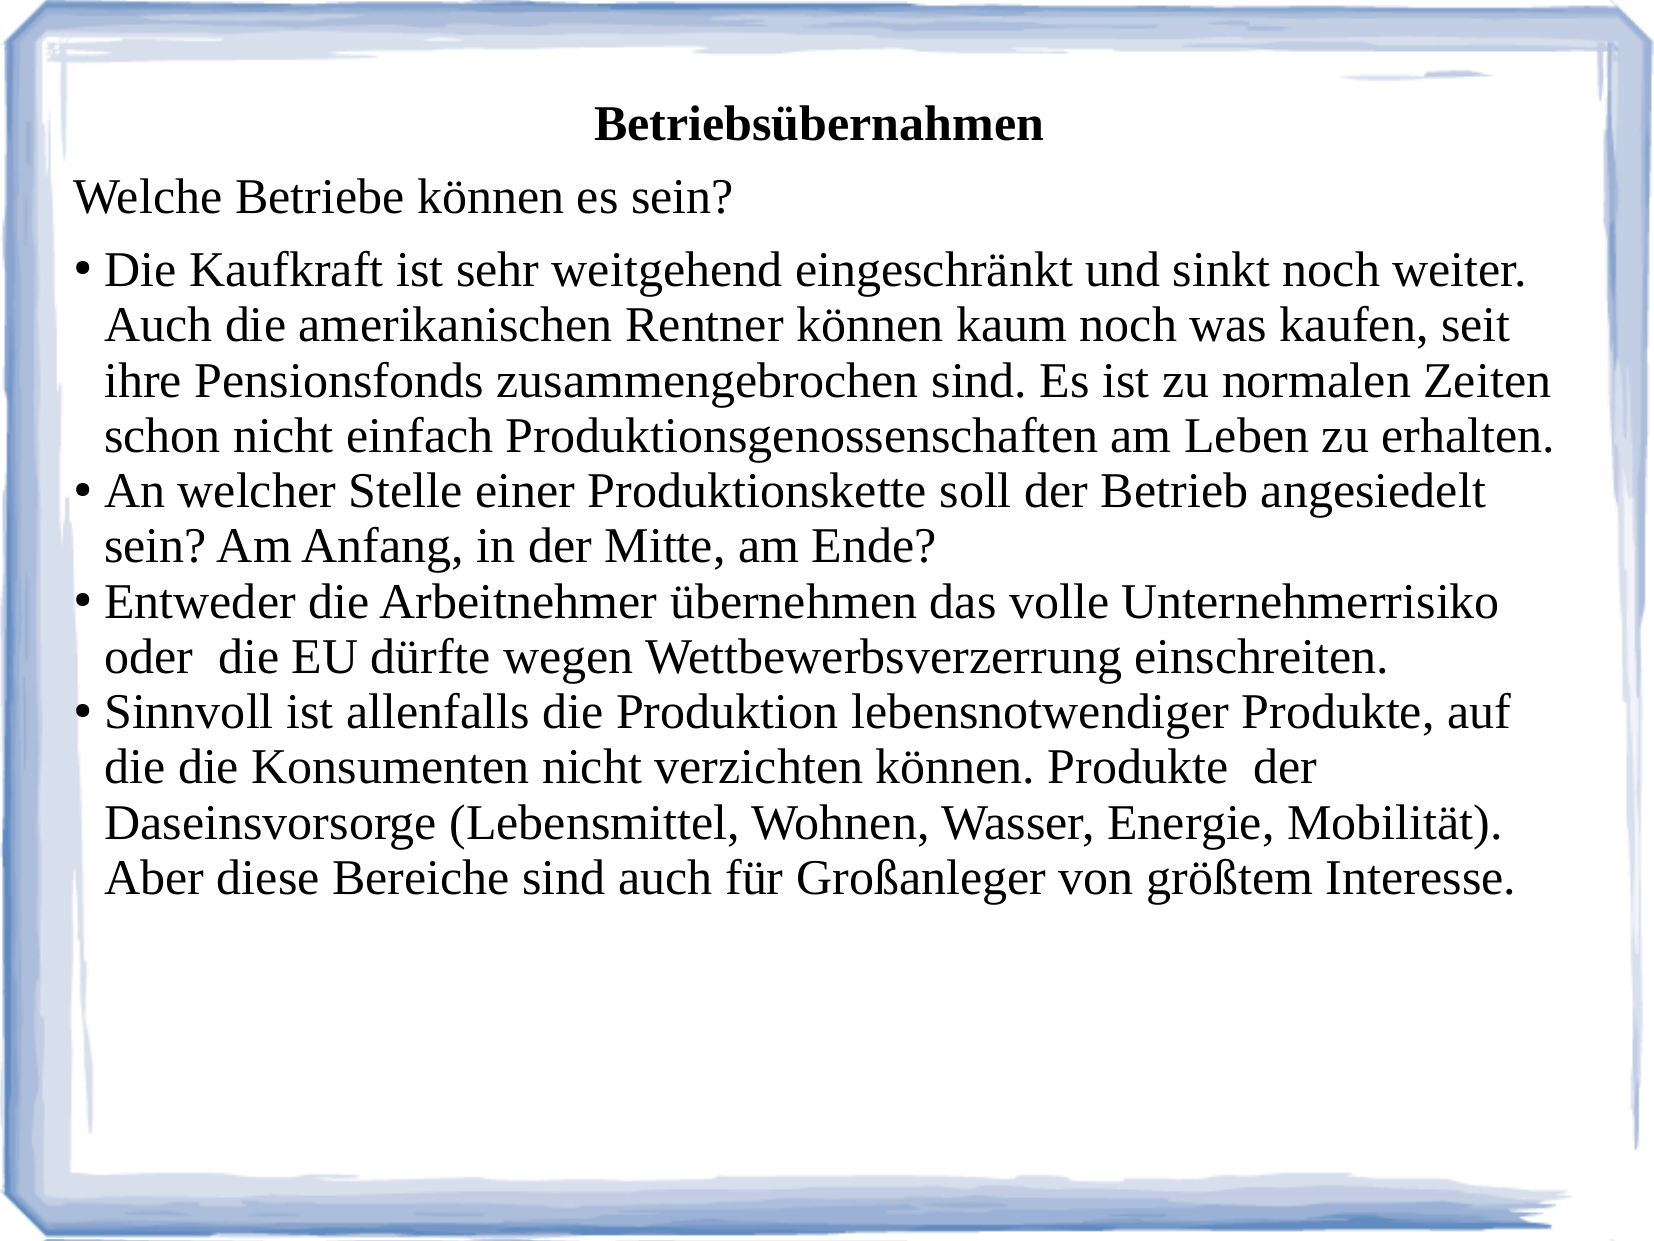

Betriebsübernahmen
Welche Betriebe können es sein?
 Die Kaufkraft ist sehr weitgehend eingeschränkt und sinkt noch weiter.
 Auch die amerikanischen Rentner können kaum noch was kaufen, seit
 ihre Pensionsfonds zusammengebrochen sind. Es ist zu normalen Zeiten
 schon nicht einfach Produktionsgenossenschaften am Leben zu erhalten.
 An welcher Stelle einer Produktionskette soll der Betrieb angesiedelt
 sein? Am Anfang, in der Mitte, am Ende?
 Entweder die Arbeitnehmer übernehmen das volle Unternehmerrisiko
 oder die EU dürfte wegen Wettbewerbsverzerrung einschreiten.
 Sinnvoll ist allenfalls die Produktion lebensnotwendiger Produkte, auf
 die die Konsumenten nicht verzichten können. Produkte der
 Daseinsvorsorge (Lebensmittel, Wohnen, Wasser, Energie, Mobilität).
 Aber diese Bereiche sind auch für Großanleger von größtem Interesse.